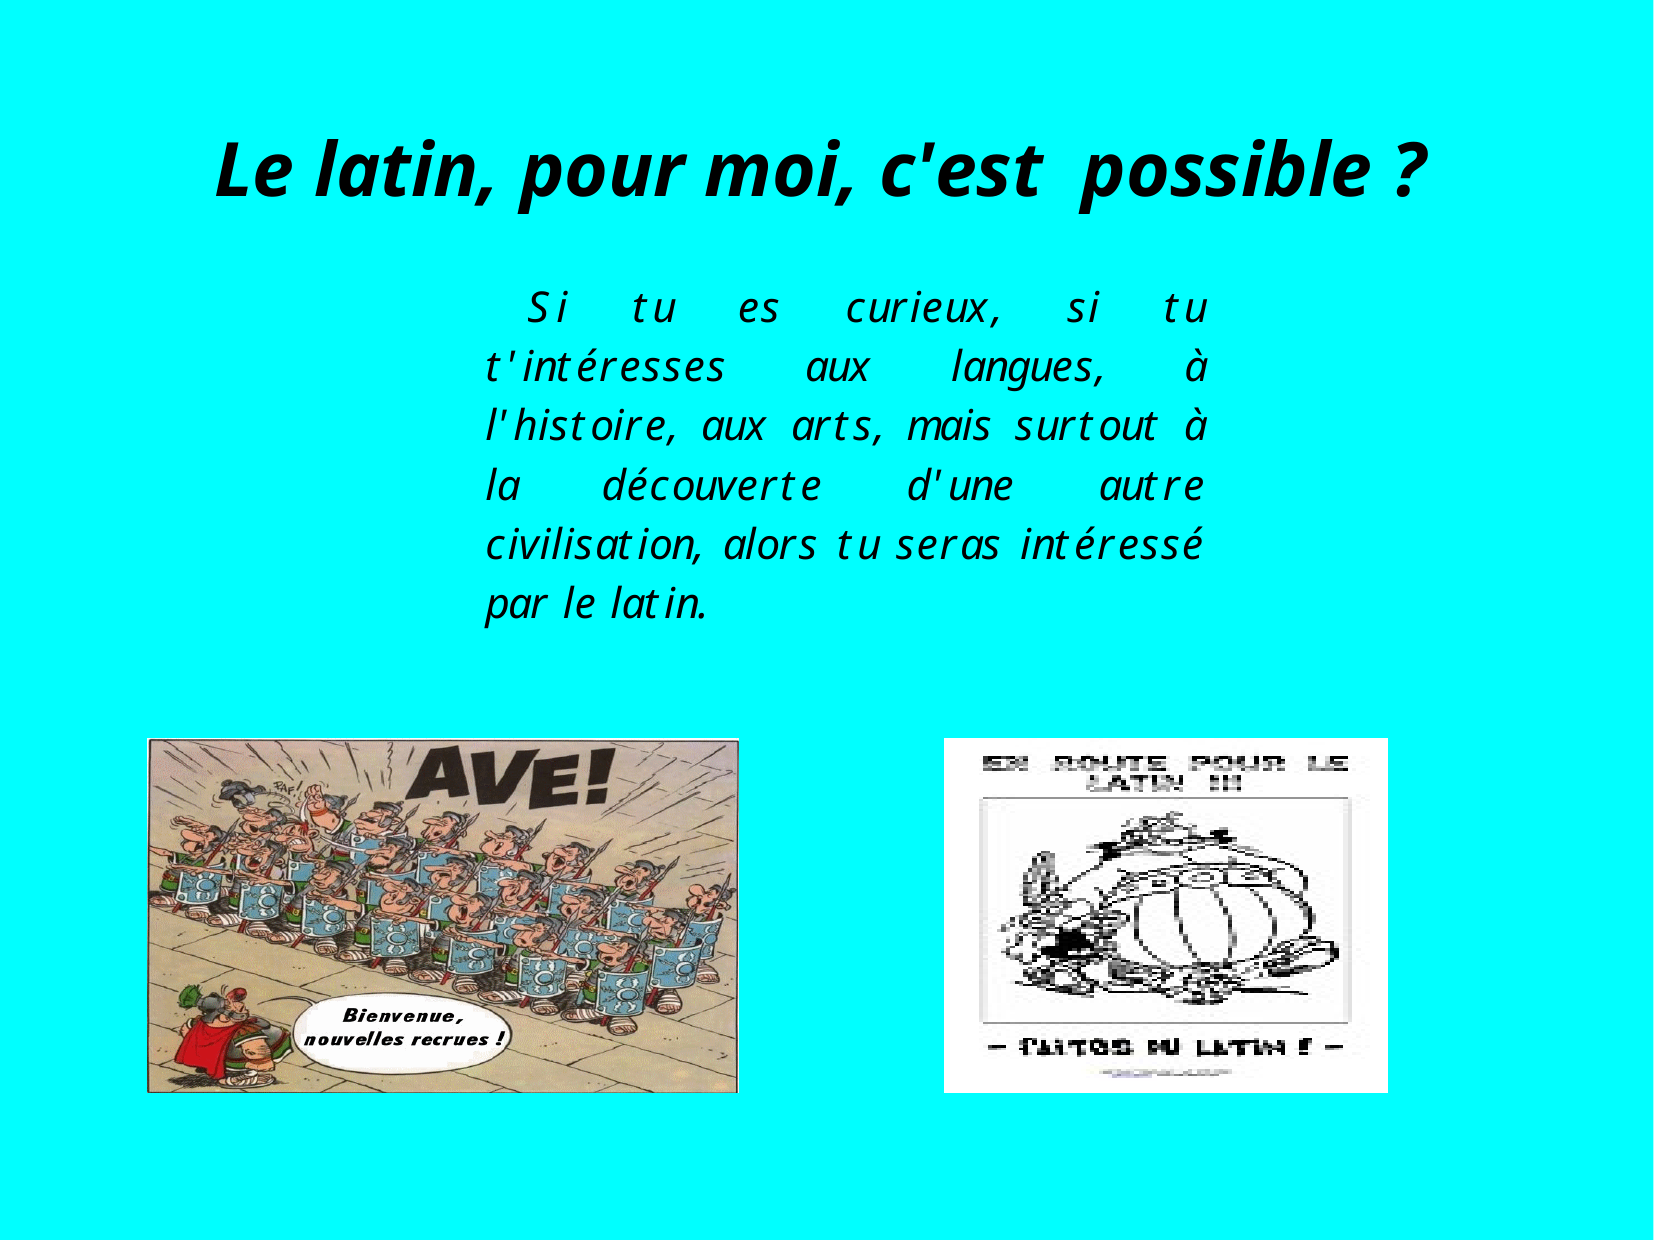

# Le latin, pour moi, c'est possible ?